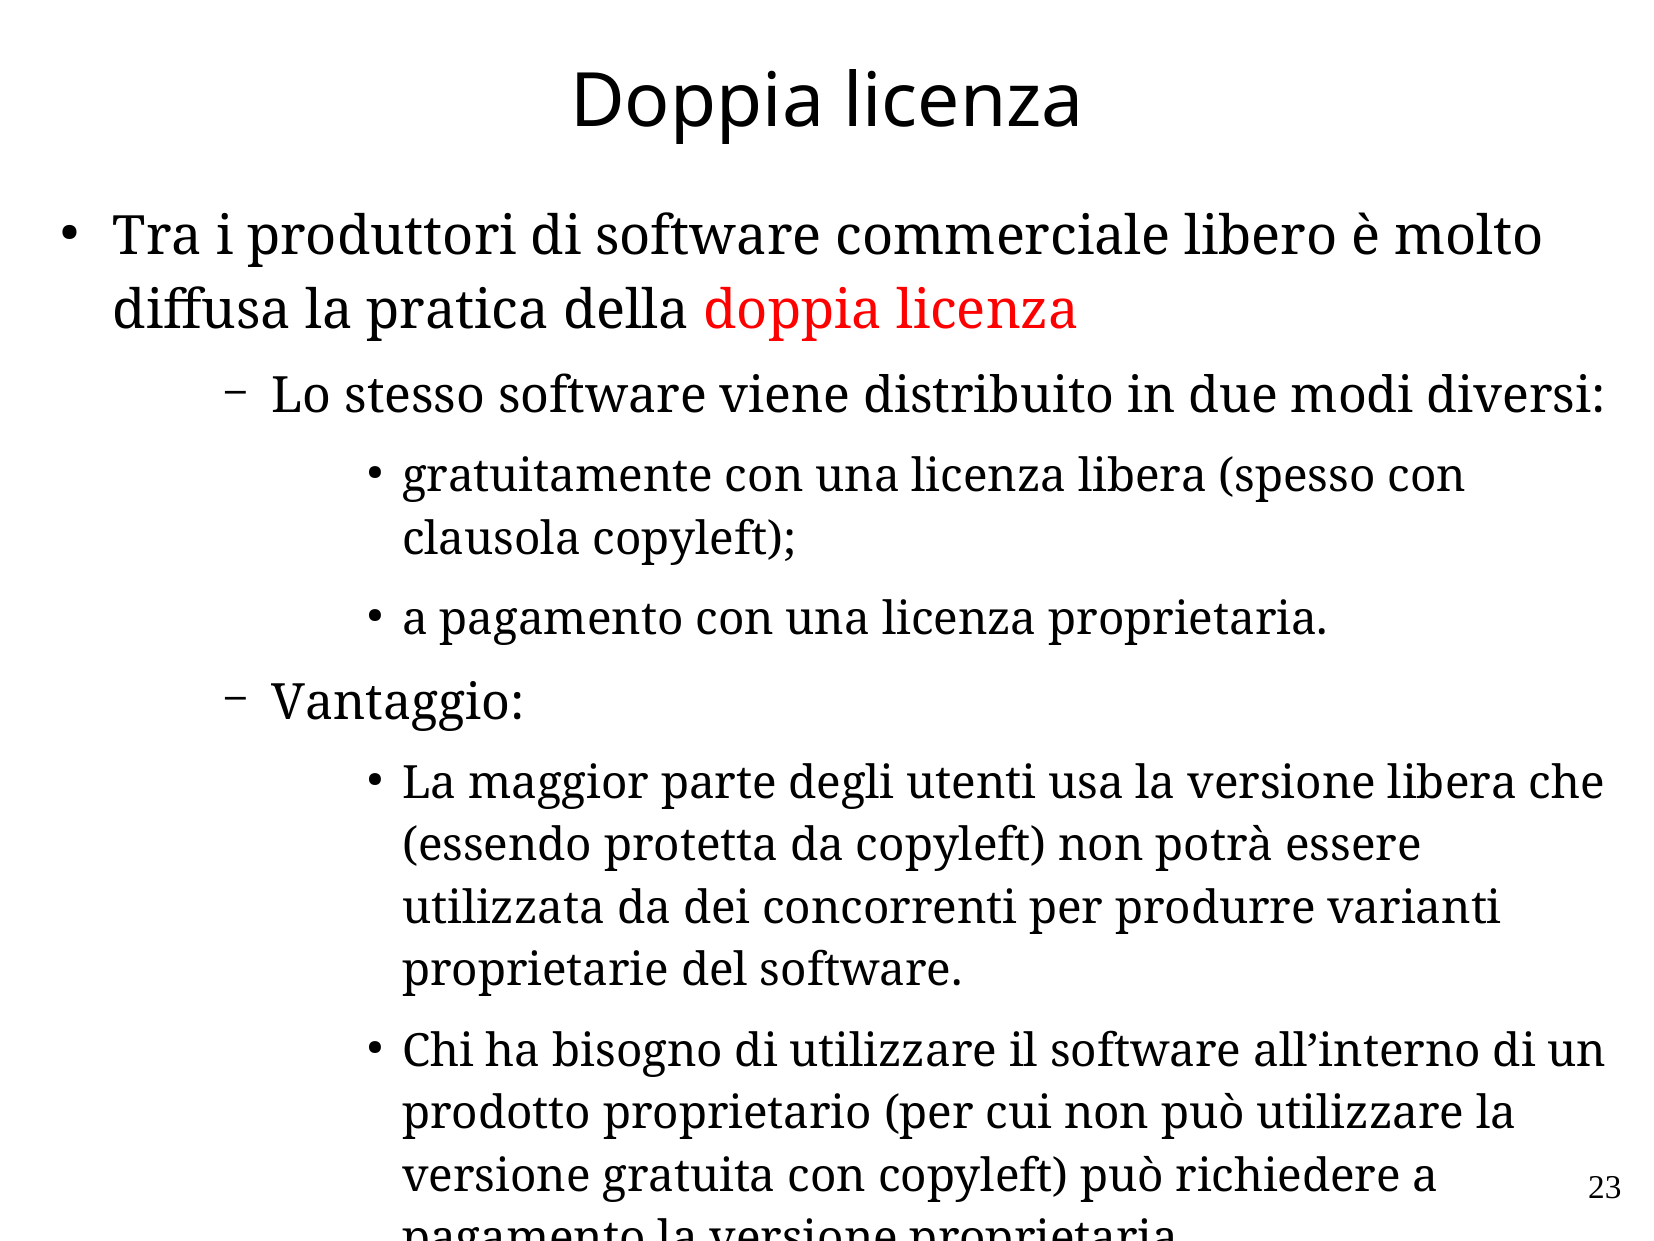

# Doppia licenza
Tra i produttori di software commerciale libero è molto diffusa la pratica della doppia licenza
Lo stesso software viene distribuito in due modi diversi:
gratuitamente con una licenza libera (spesso con clausola copyleft);
a pagamento con una licenza proprietaria.
Vantaggio:
La maggior parte degli utenti usa la versione libera che (essendo protetta da copyleft) non potrà essere utilizzata da dei concorrenti per produrre varianti proprietarie del software.
Chi ha bisogno di utilizzare il software all’interno di un prodotto proprietario (per cui non può utilizzare la versione gratuita con copyleft) può richiedere a pagamento la versione proprietaria.
Ad esempio: MySQL è distribuito con licenza GPL o proprietaria.